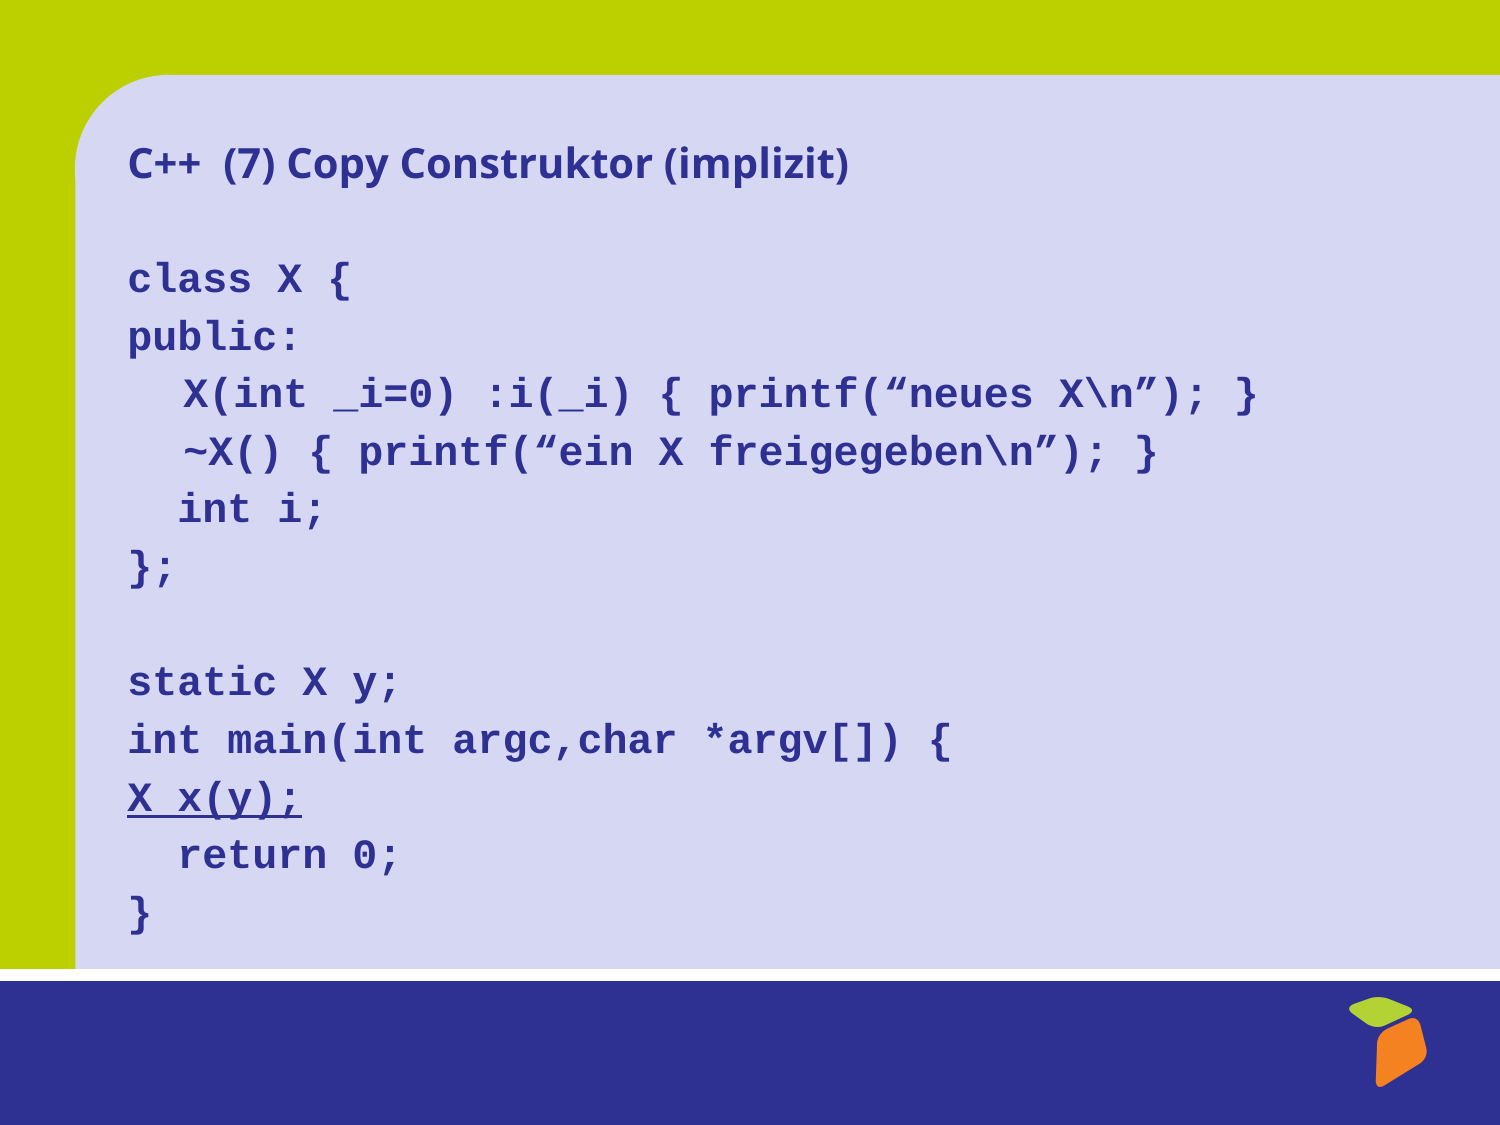

# C++ (7) Copy Construktor (implizit)
class X {
public:
	X(int _i=0) :i(_i) { printf(“neues X\n”); }
	~X() { printf(“ein X freigegeben\n”); }
 int i;
};
static X y;
int main(int argc,char *argv[]) {
X x(y);
 return 0;
}